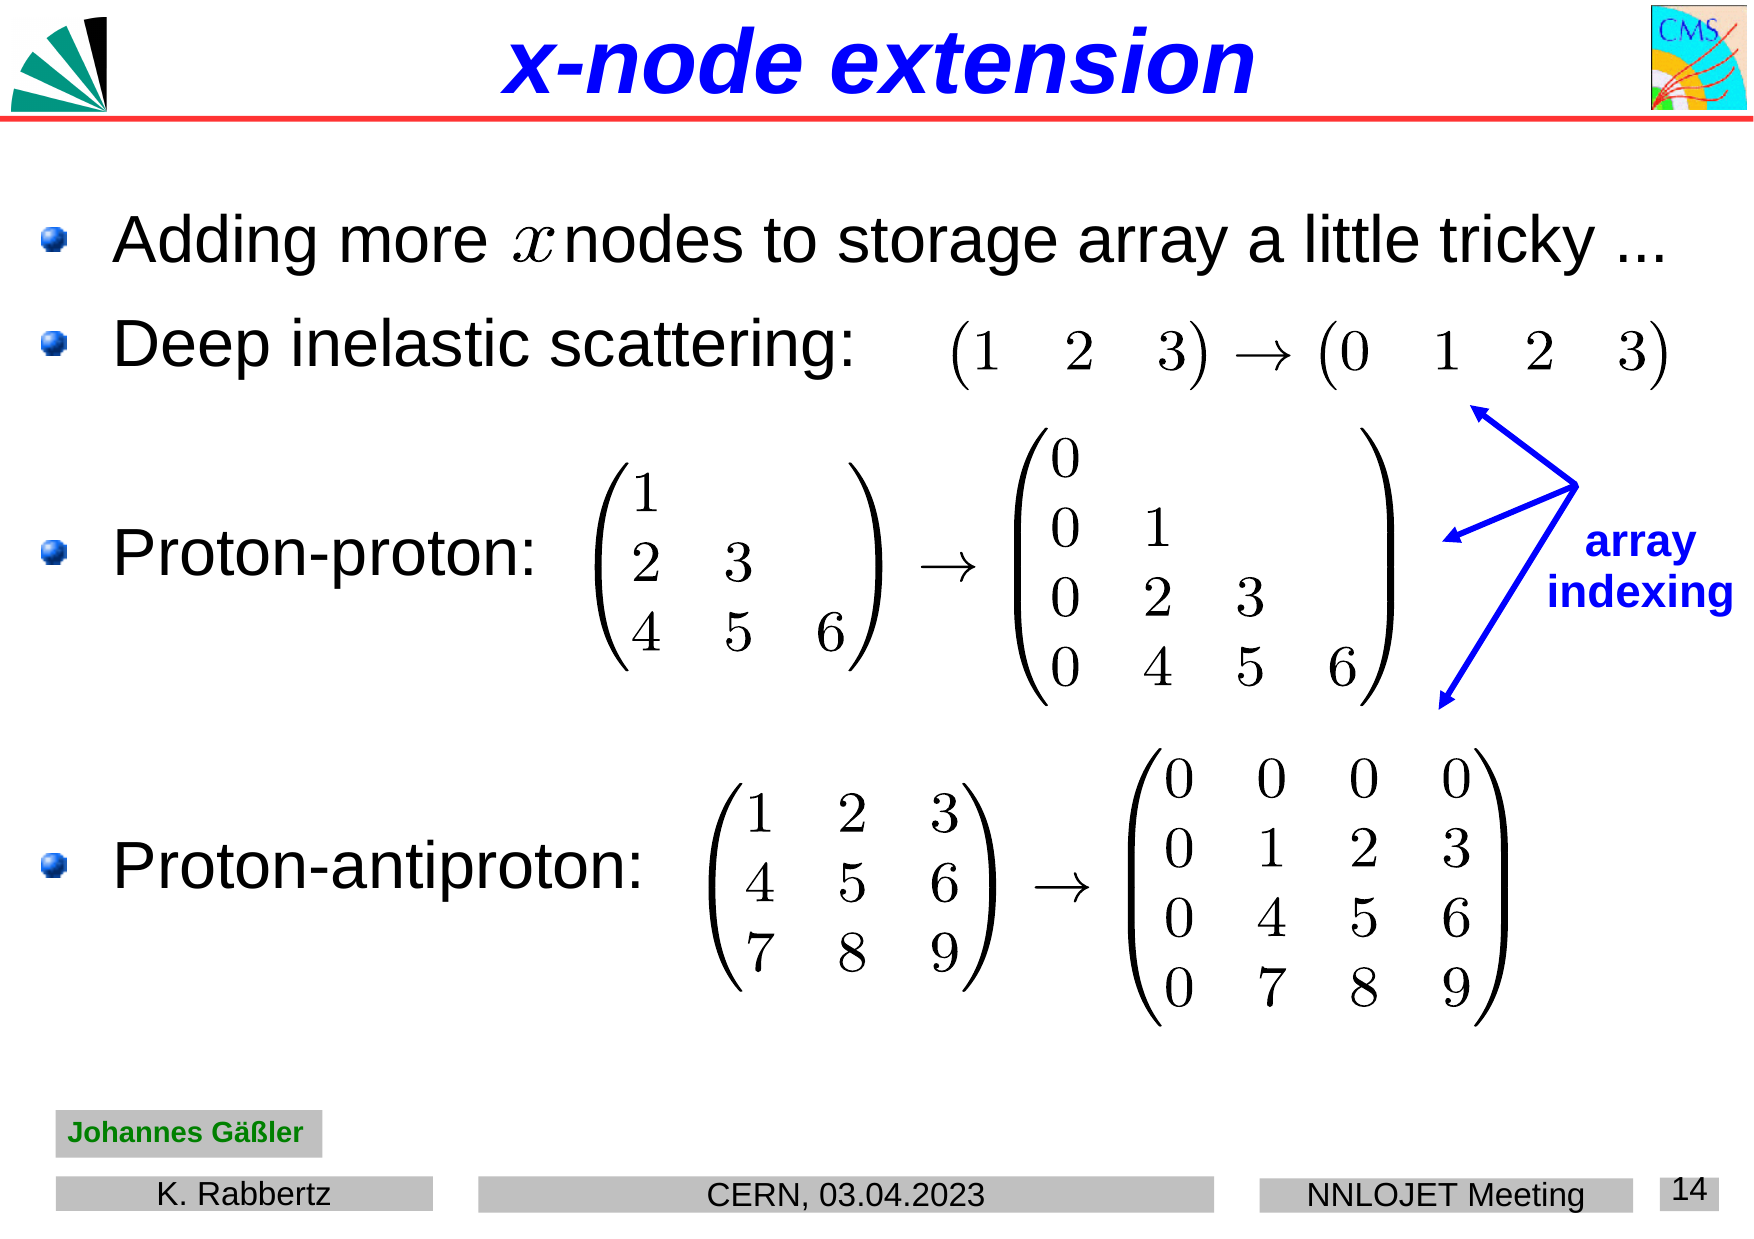

# x-node extension
Adding more nodes to storage array a little tricky ...
Deep inelastic scattering:
Proton-proton:
Proton-antiproton:
array
indexing
Johannes Gäßler